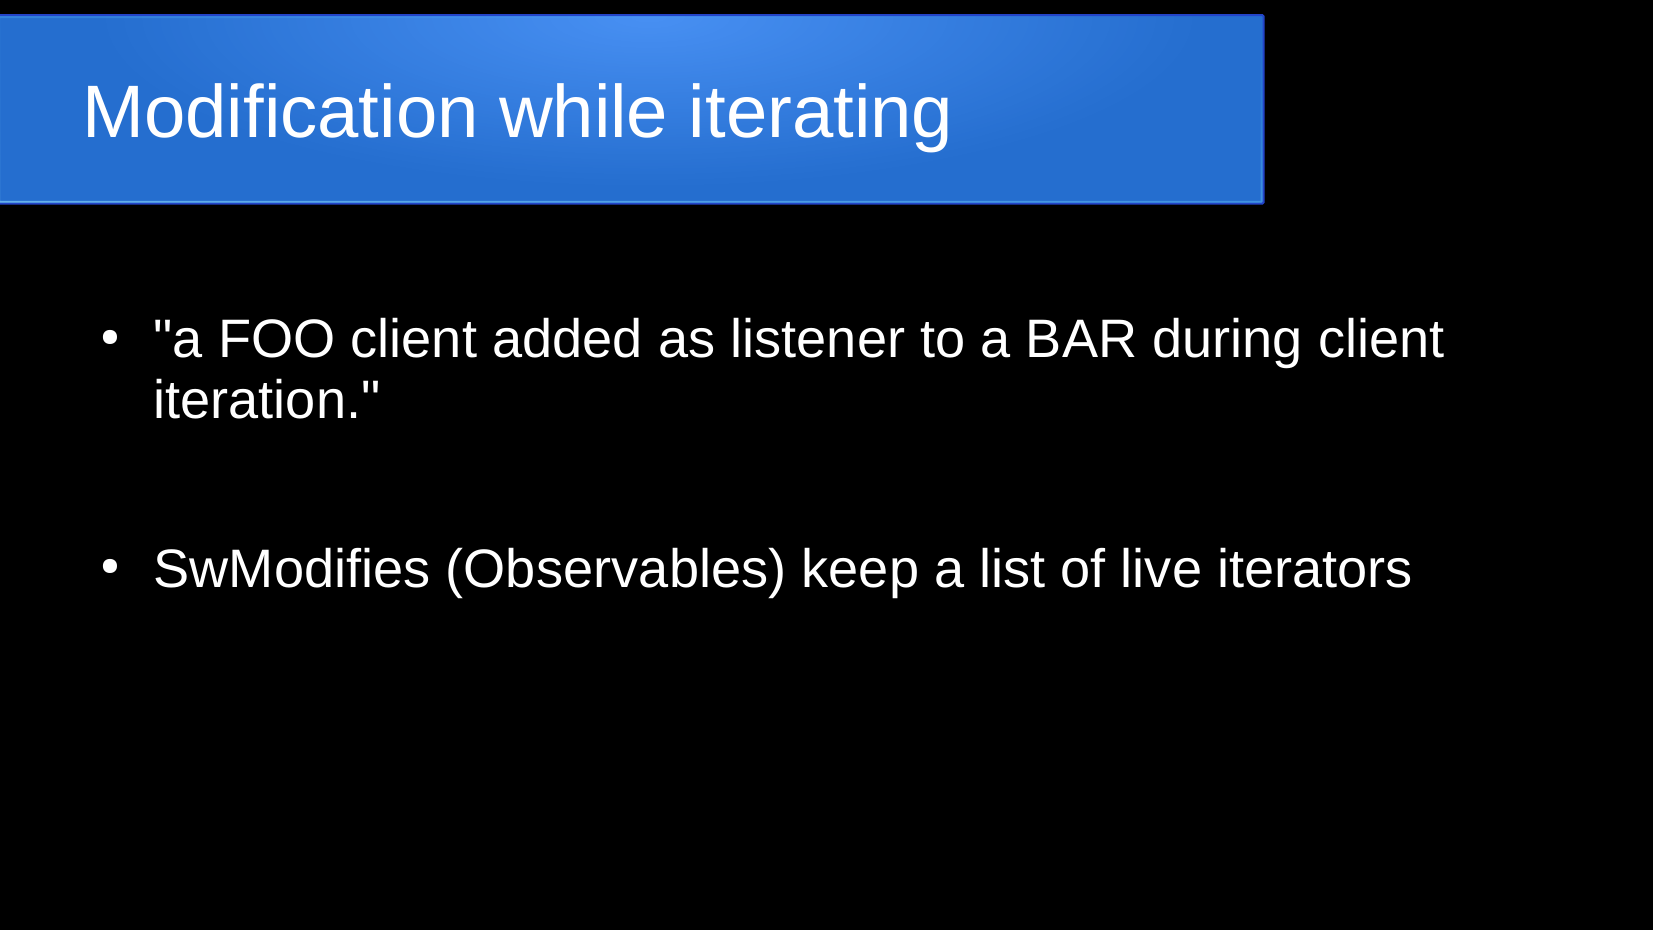

# Modification while iterating
"a FOO client added as listener to a BAR during client iteration."
SwModifies (Observables) keep a list of live iterators